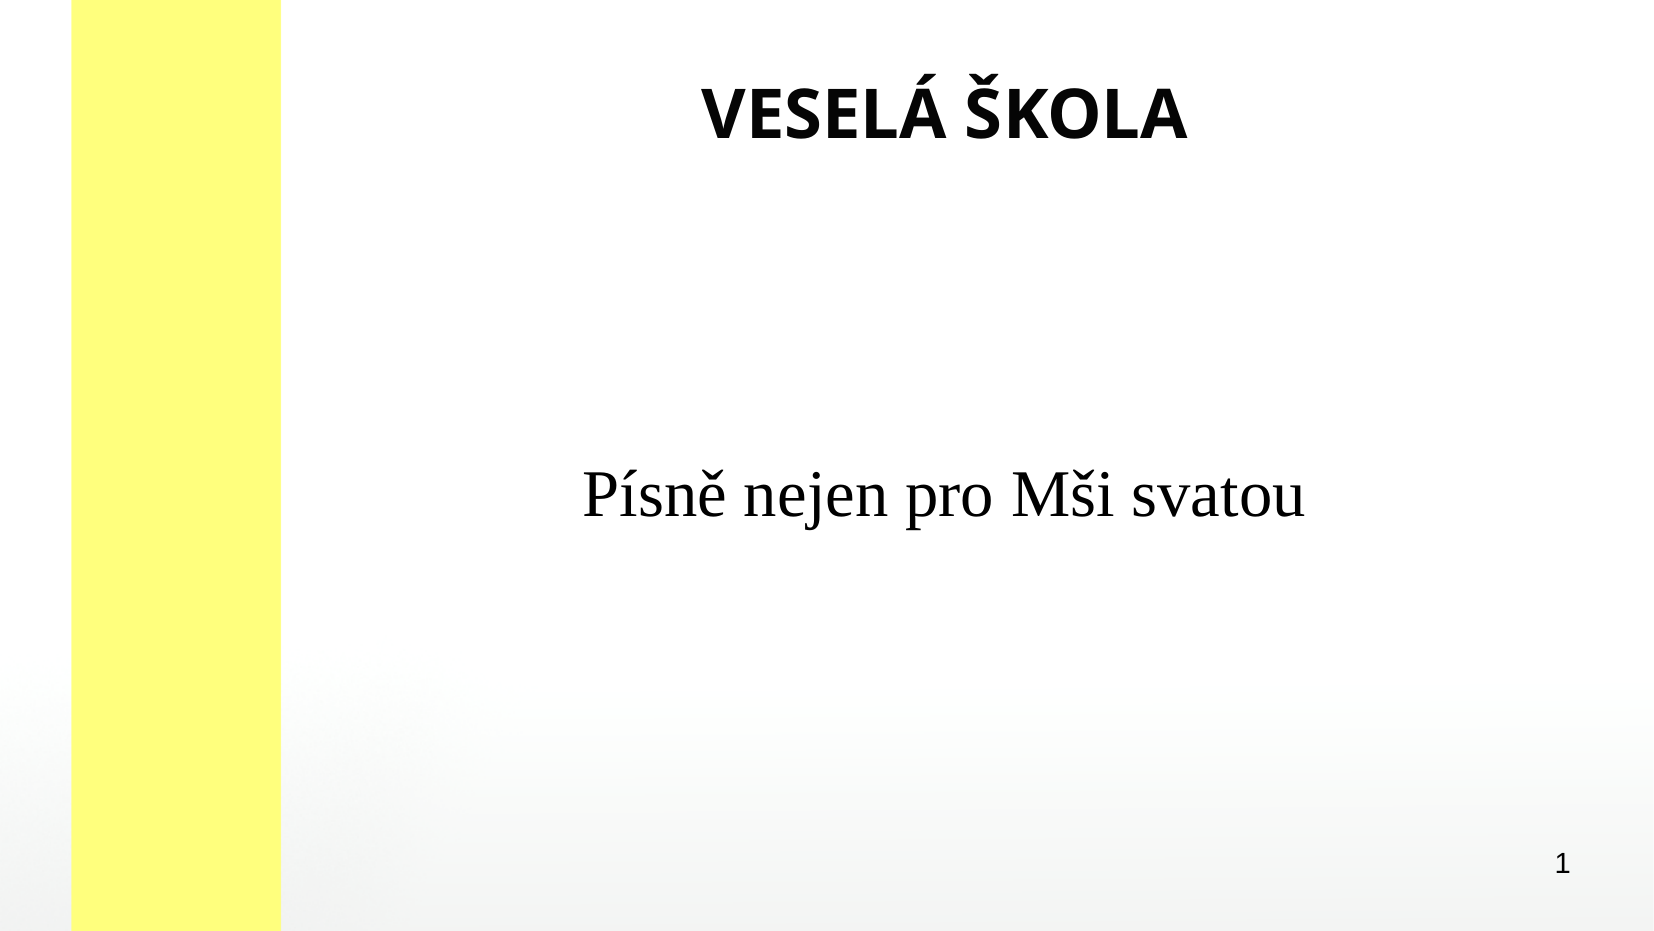

# VESELÁ ŠKOLA
Písně nejen pro Mši svatou
1